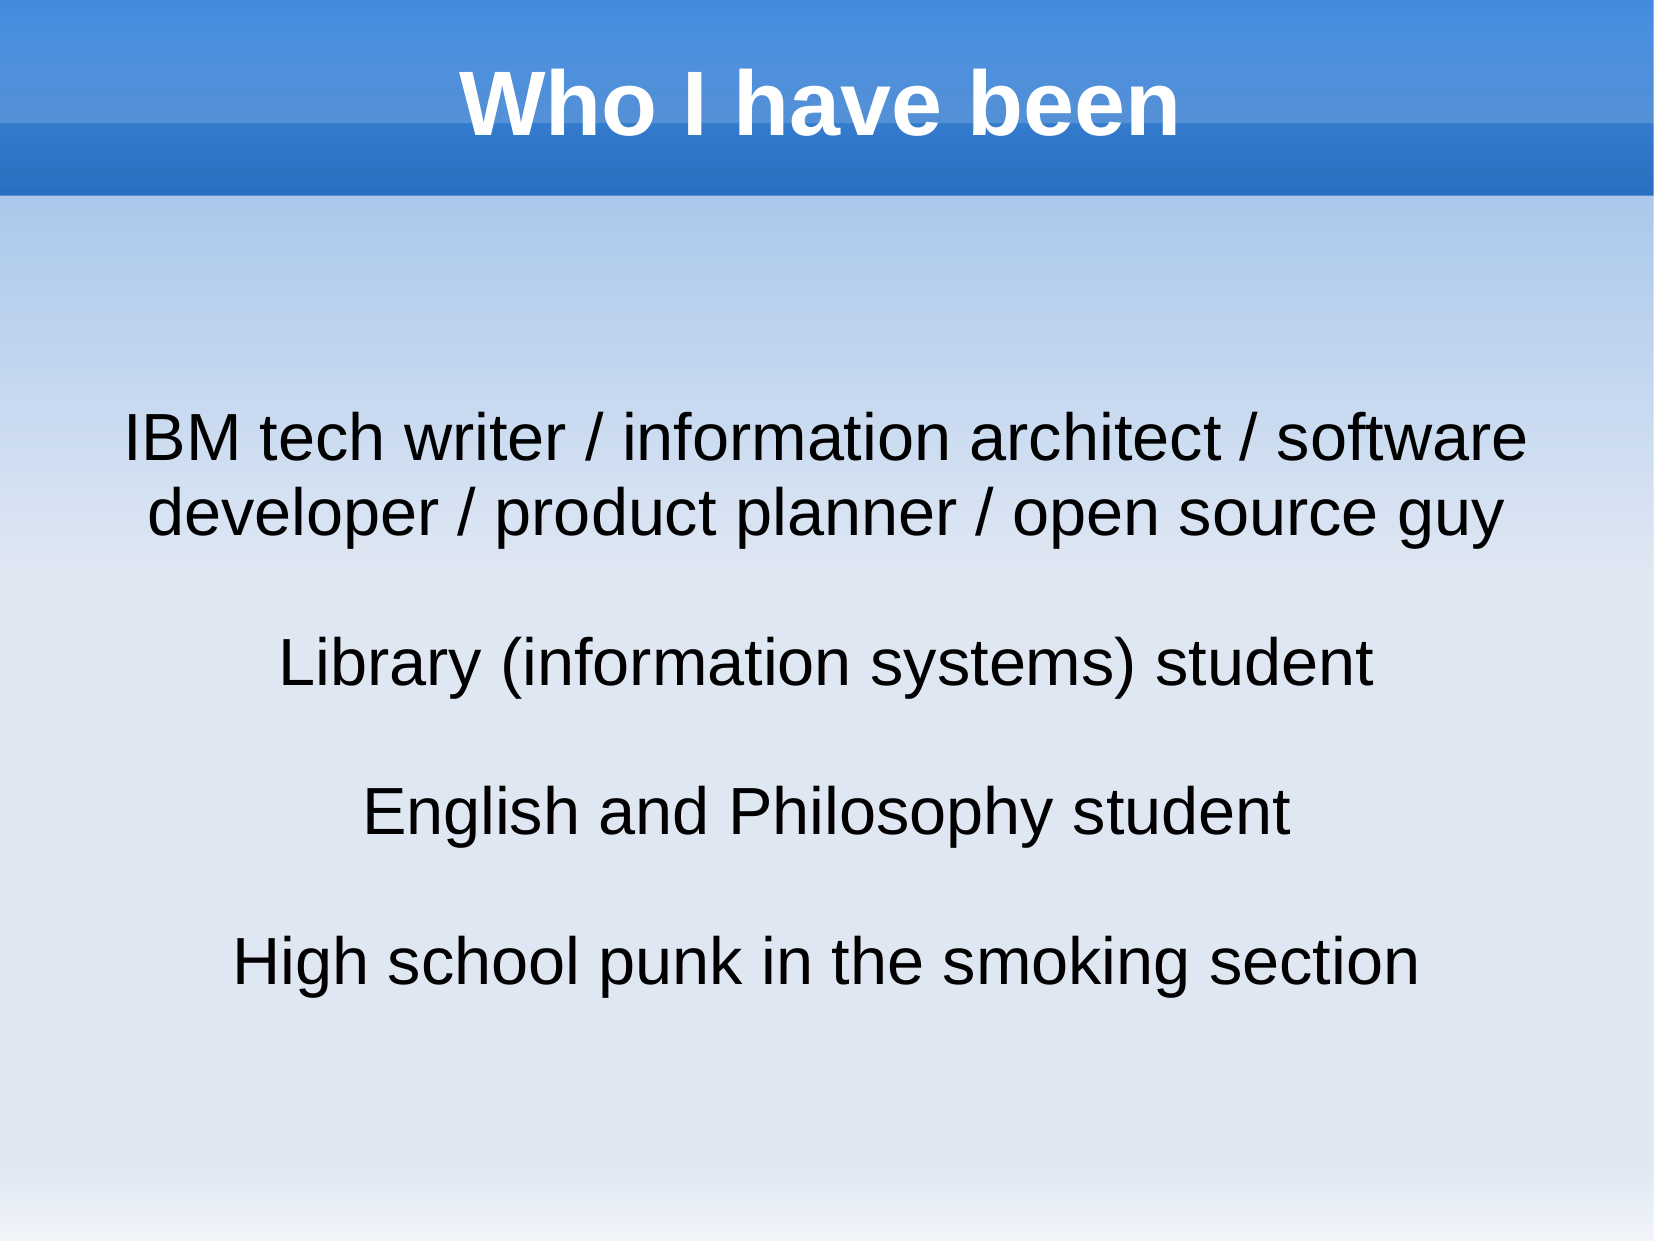

# Who I have been
IBM tech writer / information architect / software developer / product planner / open source guy
Library (information systems) student
English and Philosophy student
High school punk in the smoking section